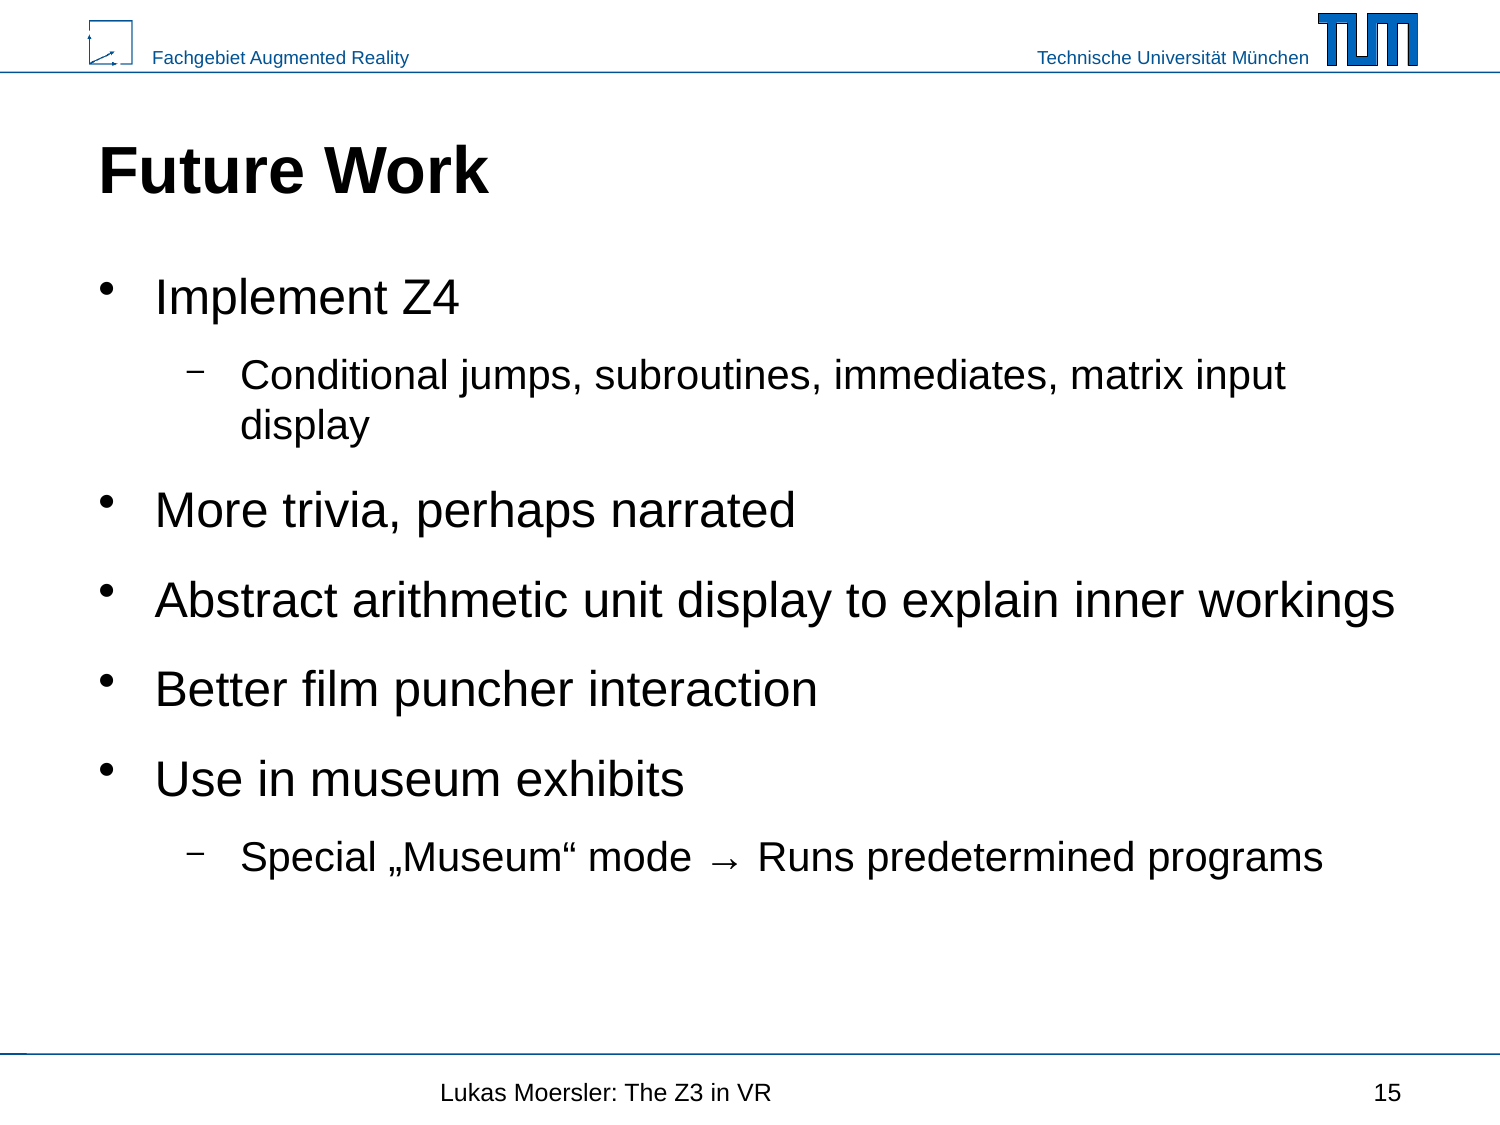

# Future Work
Implement Z4
Conditional jumps, subroutines, immediates, matrix input display
More trivia, perhaps narrated
Abstract arithmetic unit display to explain inner workings
Better film puncher interaction
Use in museum exhibits
Special „Museum“ mode → Runs predetermined programs
Lukas Moersler: The Z3 in VR